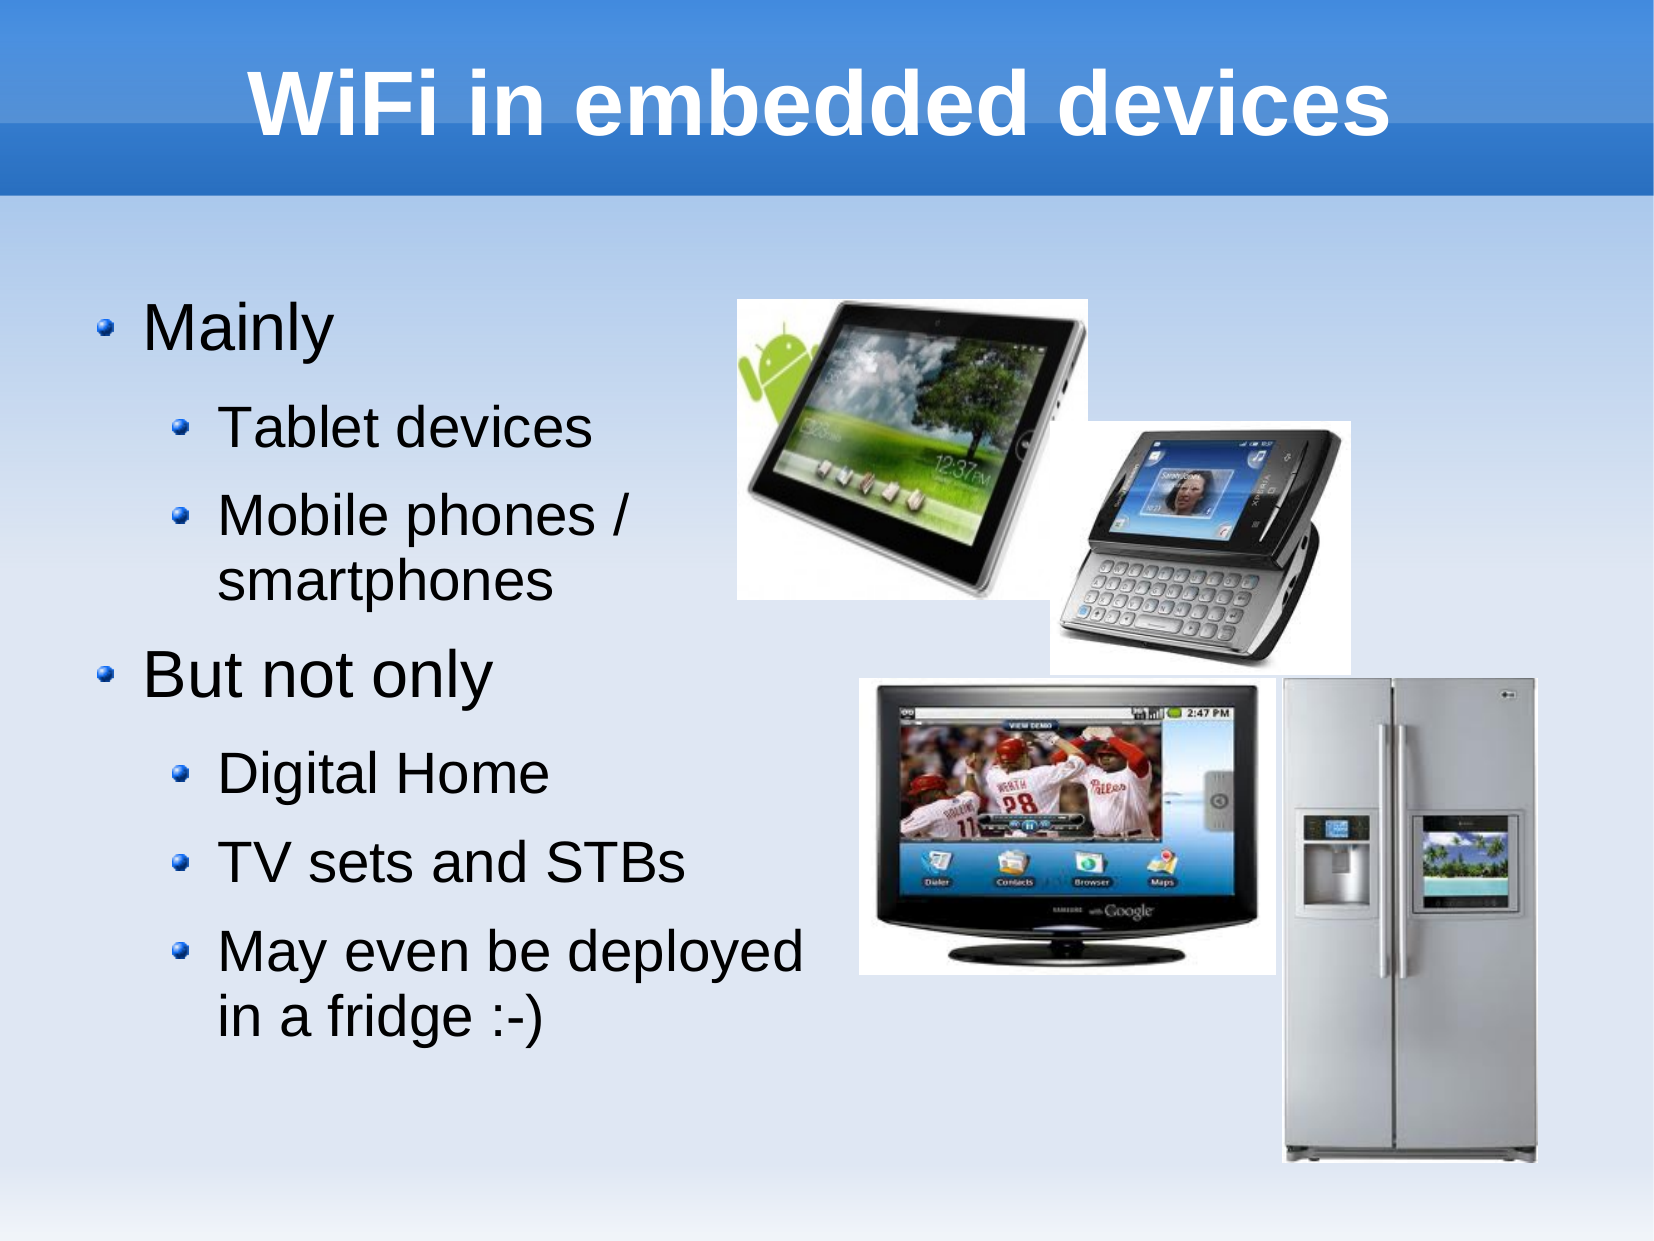

# WiFi in embedded devices
Mainly
Tablet devices
Mobile phones / smartphones
But not only
Digital Home
TV sets and STBs
May even be deployed in a fridge :-)